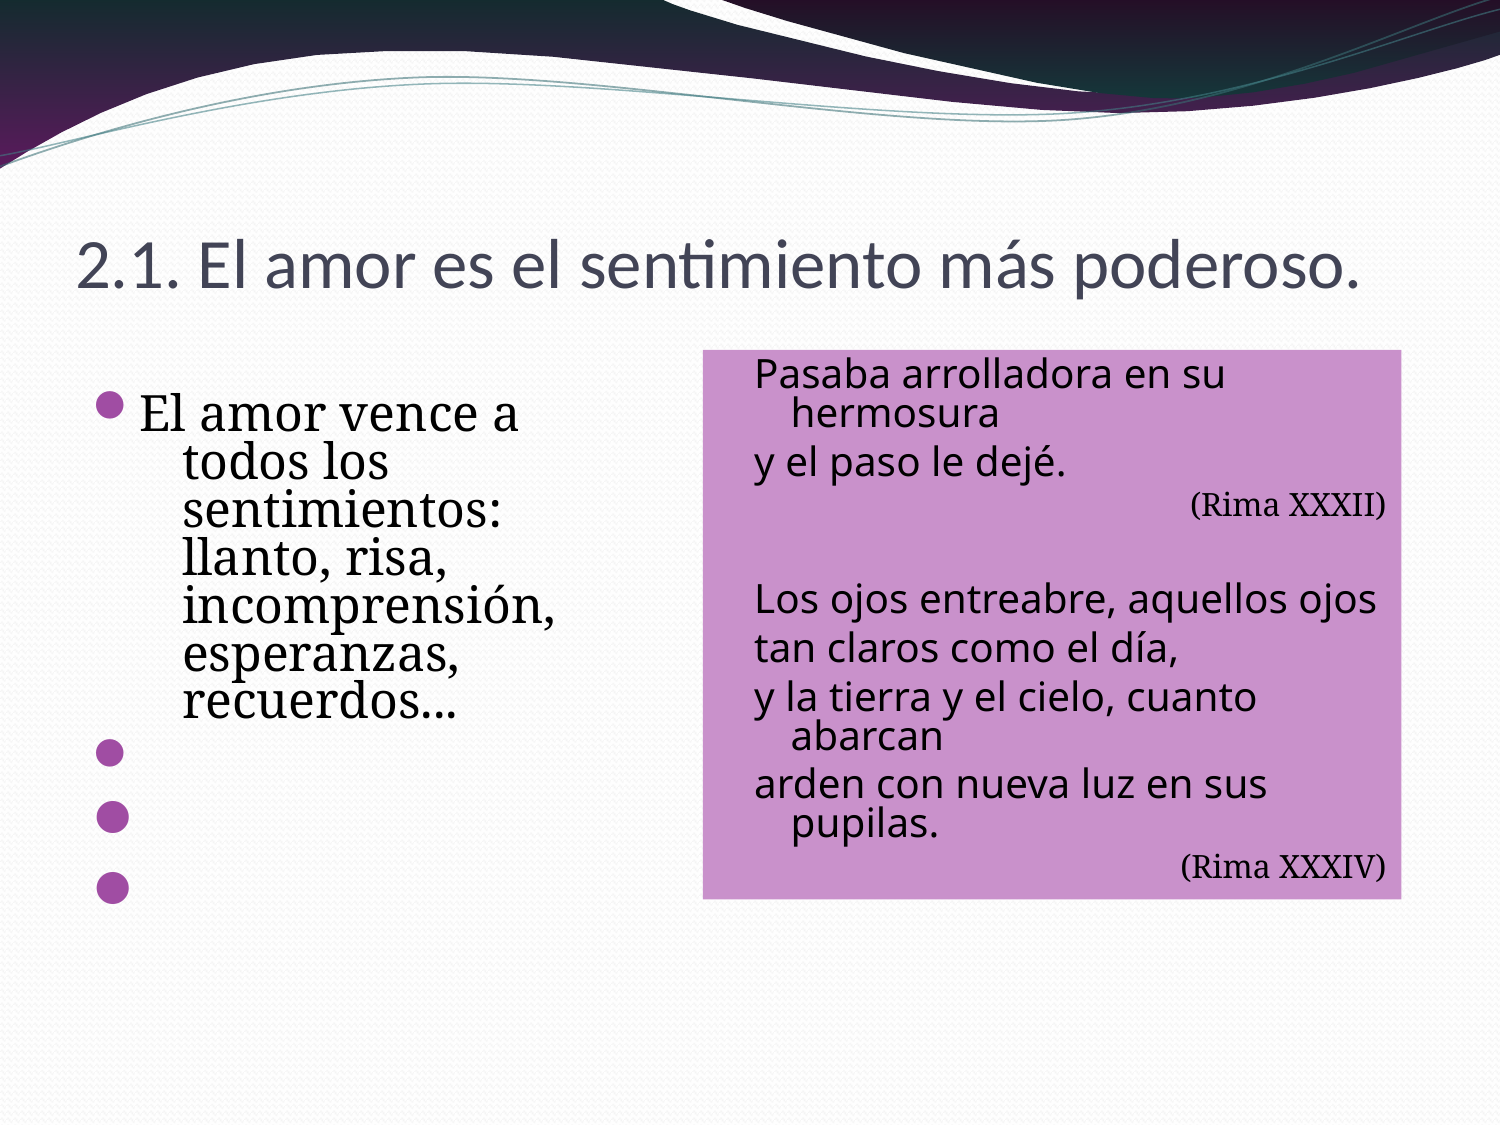

# 2.1. El amor es el sentimiento más poderoso.
Pasaba arrolladora en su hermosura
y el paso le dejé.
			(Rima XXXII)
Los ojos entreabre, aquellos ojos
tan claros como el día,
y la tierra y el cielo, cuanto abarcan
arden con nueva luz en sus pupilas.
(Rima XXXIV)
El amor vence a todos los sentimientos: llanto, risa, incomprensión, esperanzas, recuerdos...